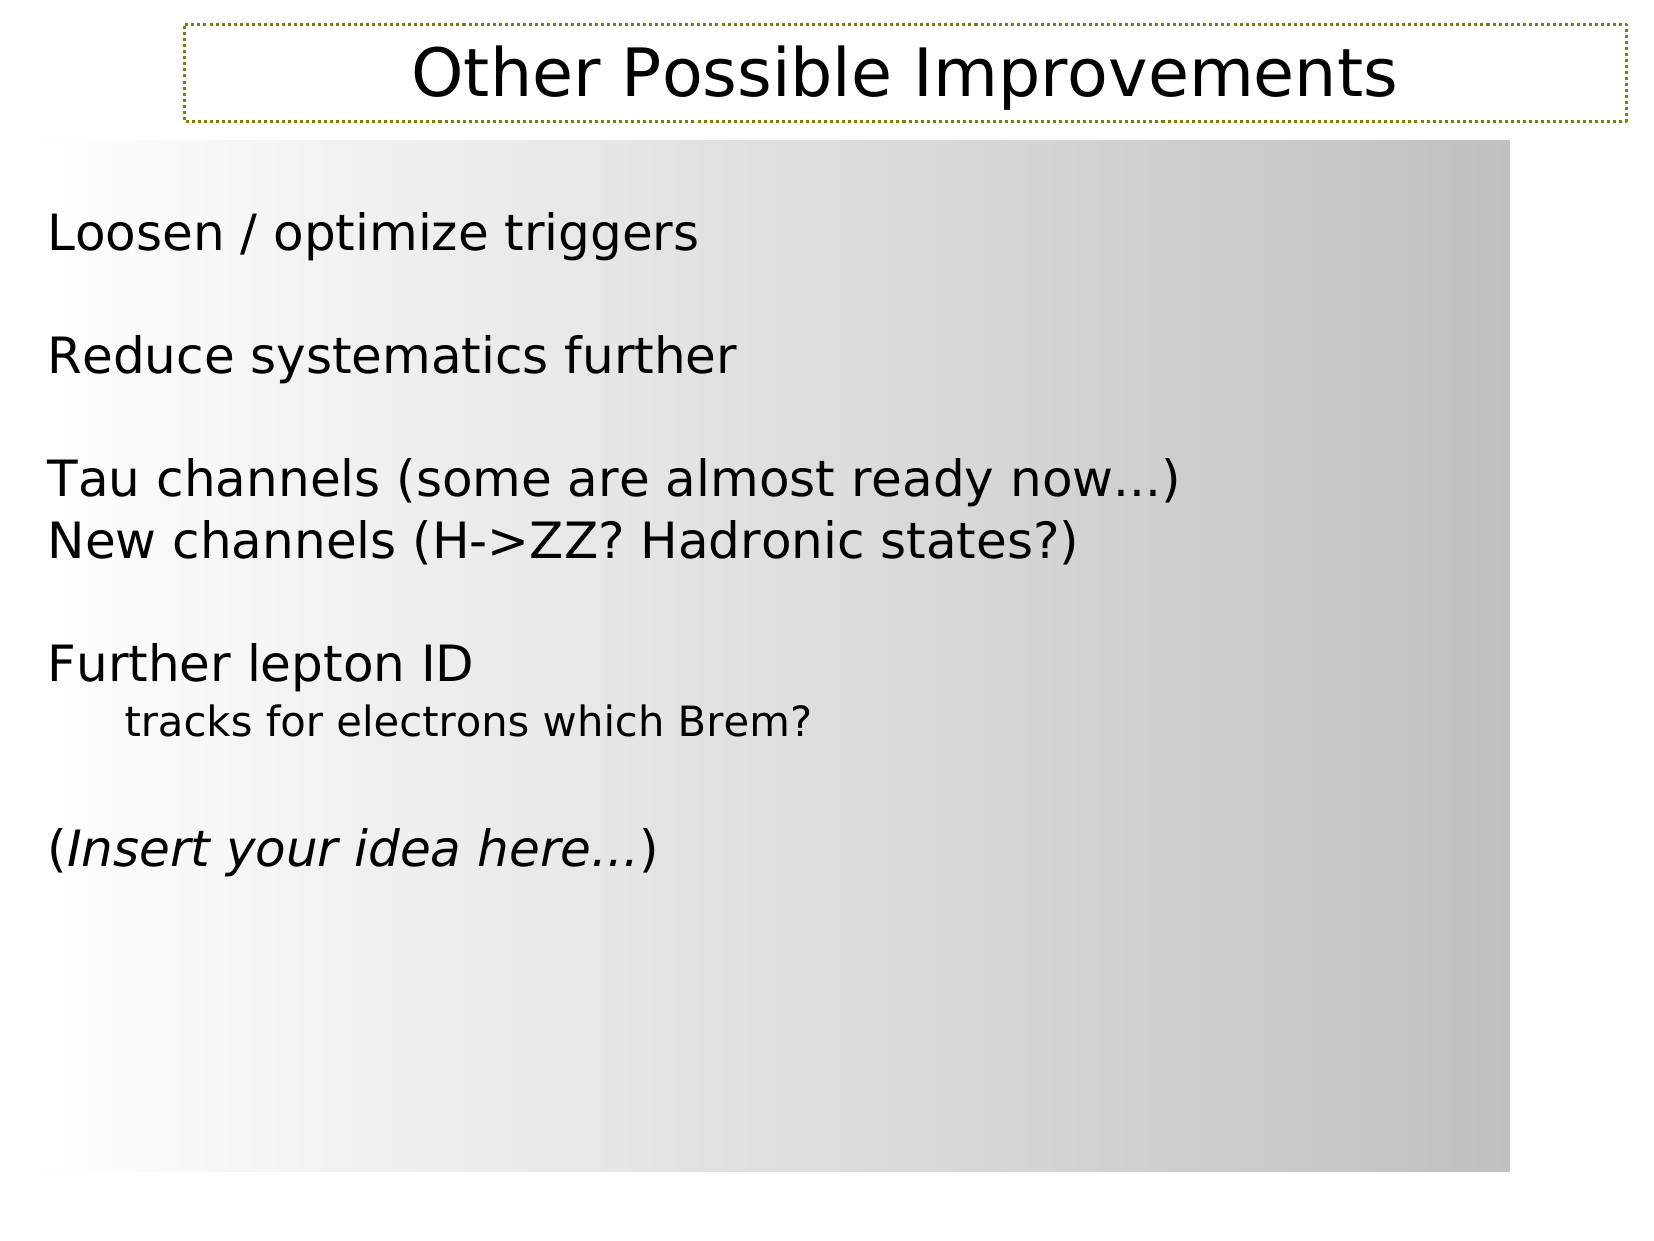

# Other Possible Improvements
Loosen / optimize triggers
Reduce systematics further
Tau channels (some are almost ready now...)
New channels (H->ZZ? Hadronic states?)
Further lepton ID
tracks for electrons which Brem?
(Insert your idea here...)